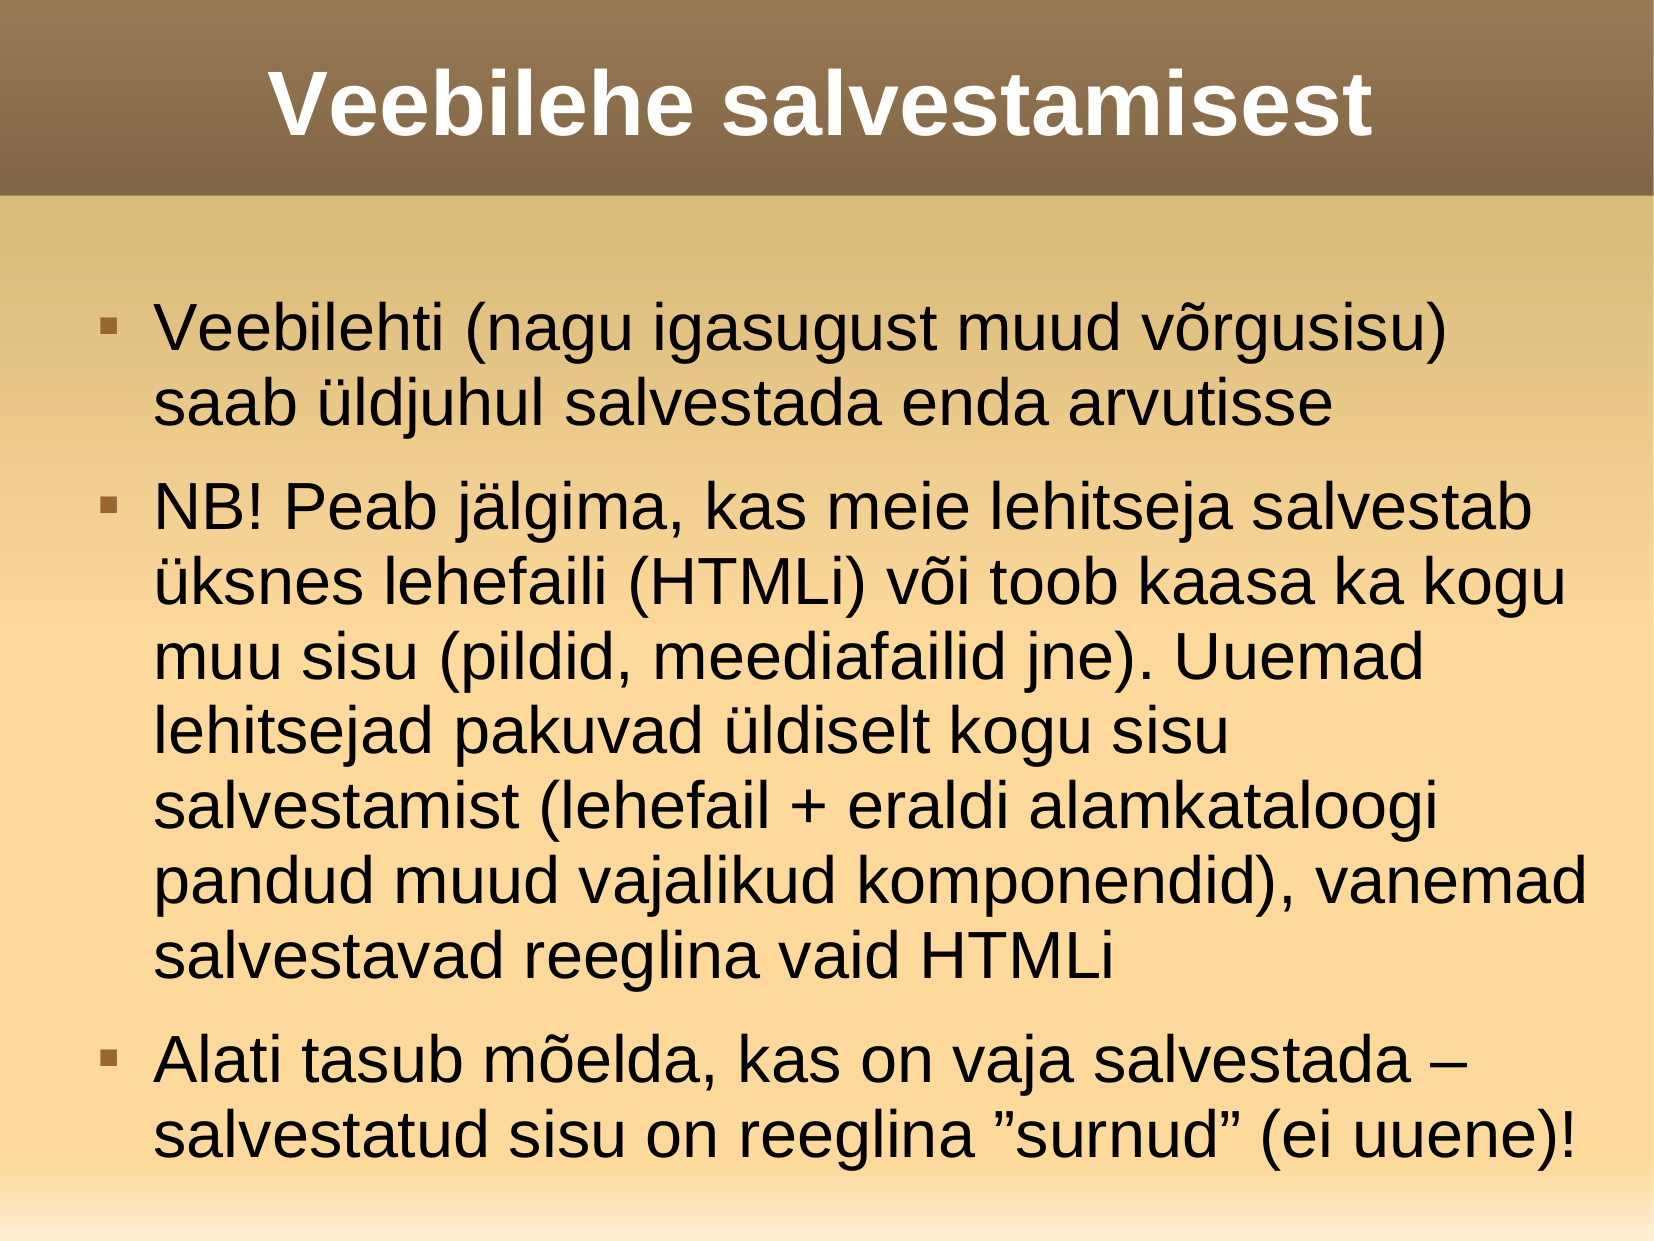

# Veebilehe salvestamisest
Veebilehti (nagu igasugust muud võrgusisu) saab üldjuhul salvestada enda arvutisse
NB! Peab jälgima, kas meie lehitseja salvestab üksnes lehefaili (HTMLi) või toob kaasa ka kogu muu sisu (pildid, meediafailid jne). Uuemad lehitsejad pakuvad üldiselt kogu sisu salvestamist (lehefail + eraldi alamkataloogi pandud muud vajalikud komponendid), vanemad salvestavad reeglina vaid HTMLi
Alati tasub mõelda, kas on vaja salvestada – salvestatud sisu on reeglina ”surnud” (ei uuene)!